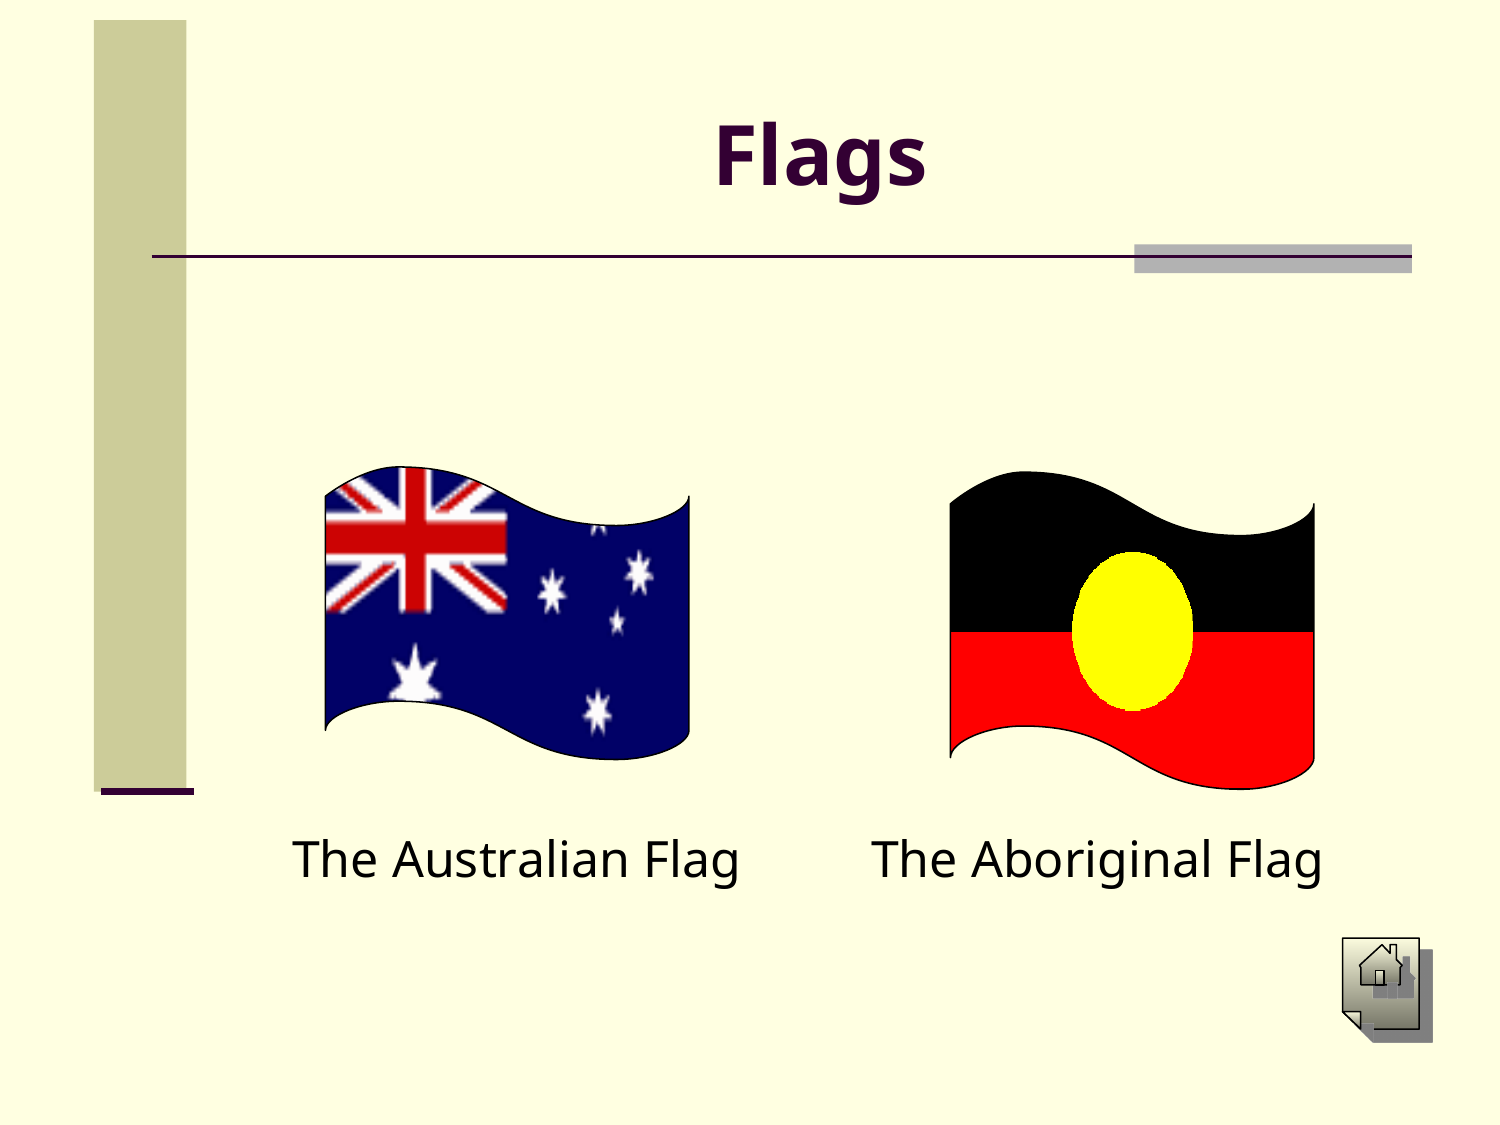

# Flags
The Australian Flag The Aboriginal Flag